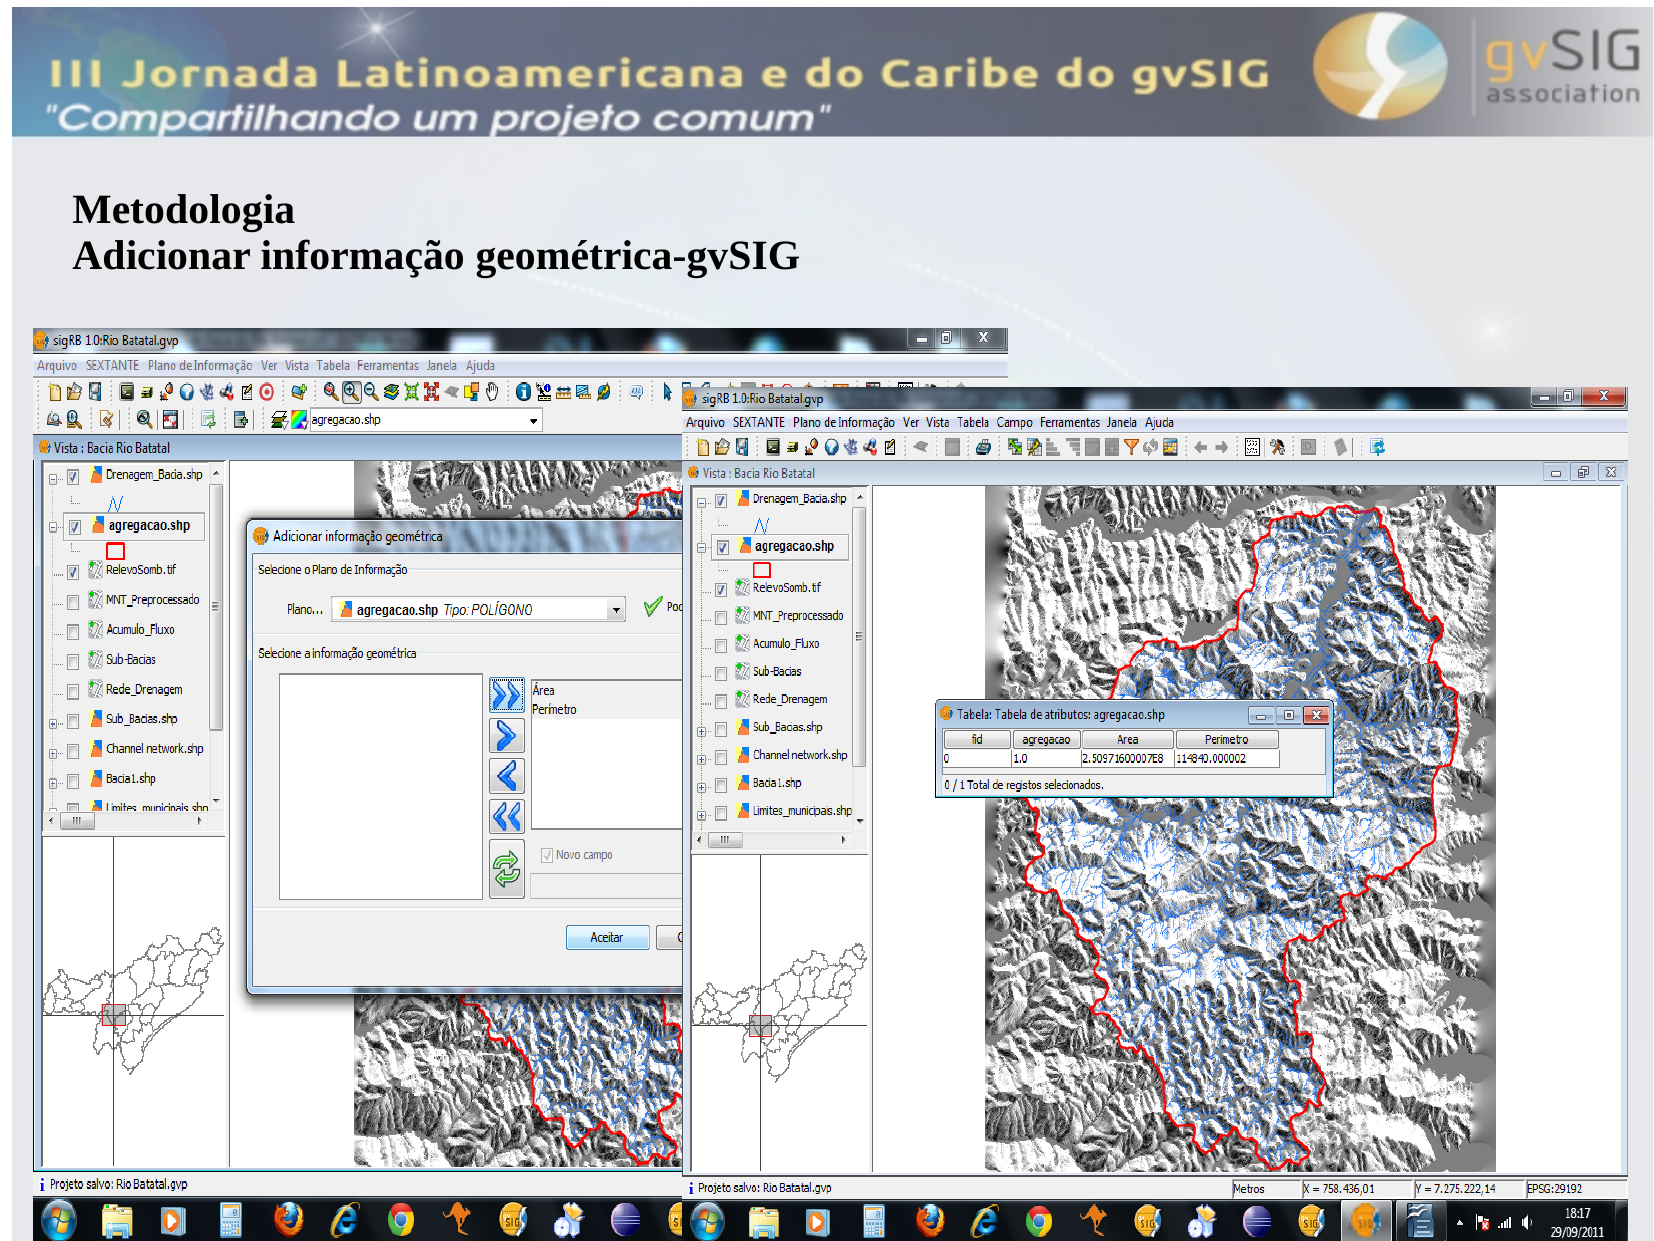

| Metodologia Adicionar informação geométrica-gvSIG |
| --- |